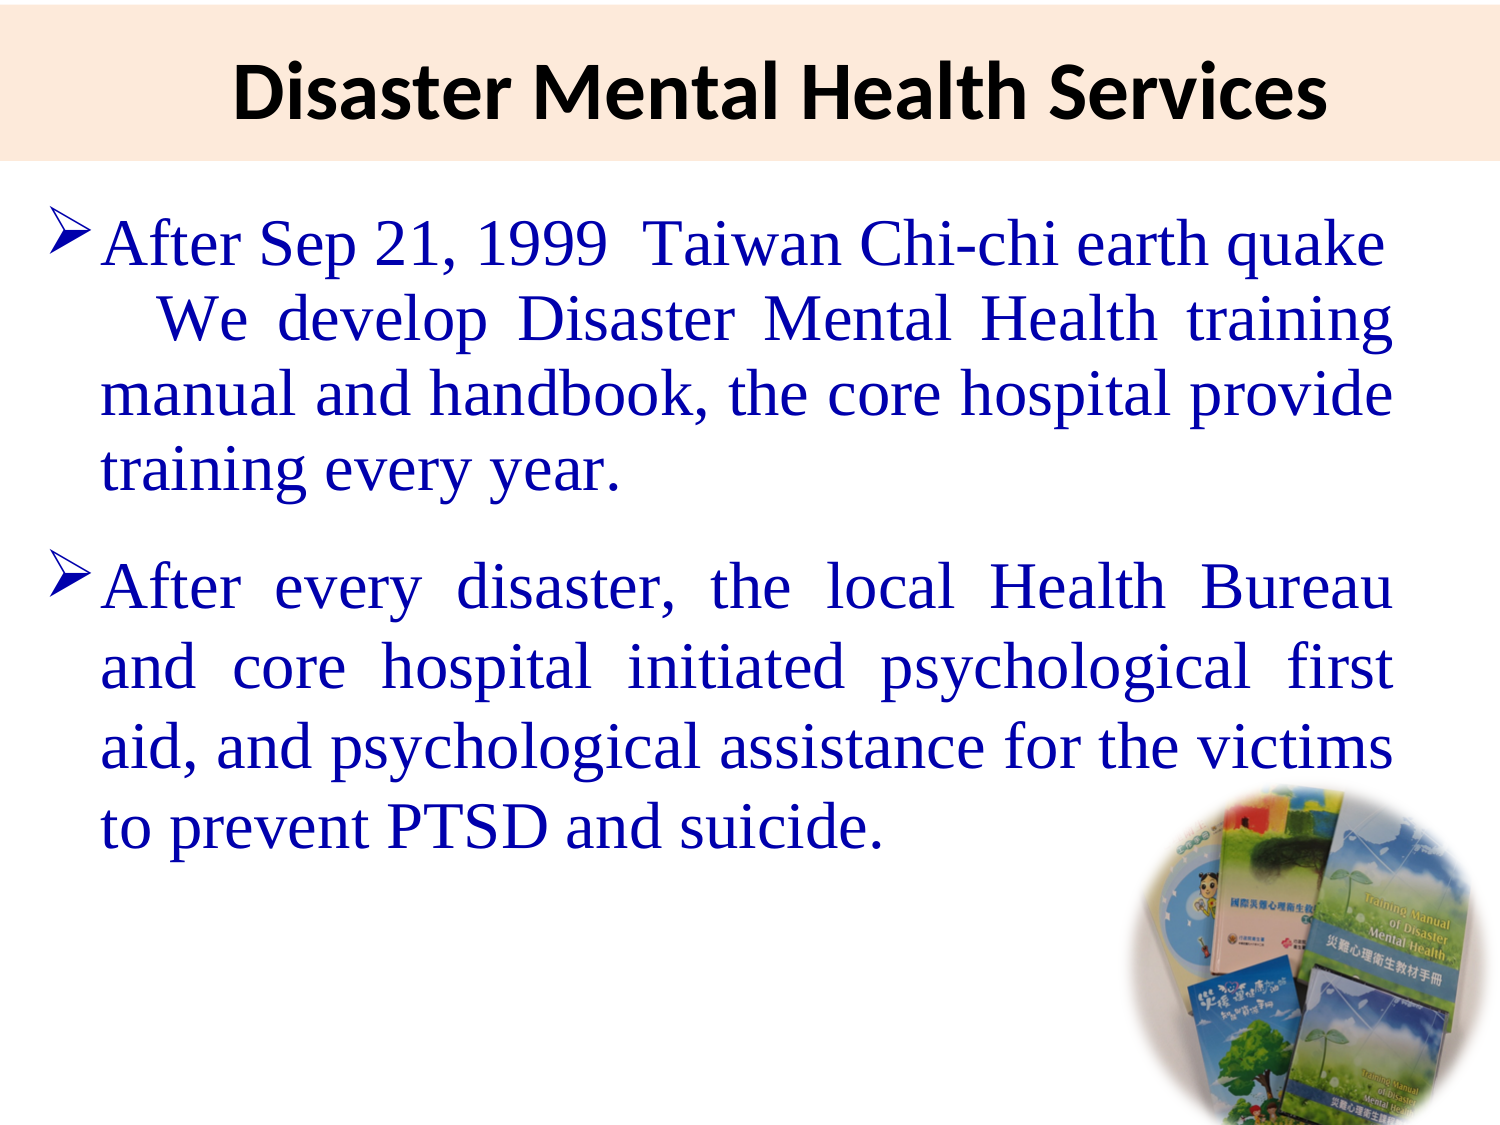

# Disaster Mental Health Services
After Sep 21, 1999 Taiwan Chi-chi earth quake
 We develop Disaster Mental Health training manual and handbook, the core hospital provide training every year.
After every disaster, the local Health Bureau and core hospital initiated psychological first aid, and psychological assistance for the victims to prevent PTSD and suicide.